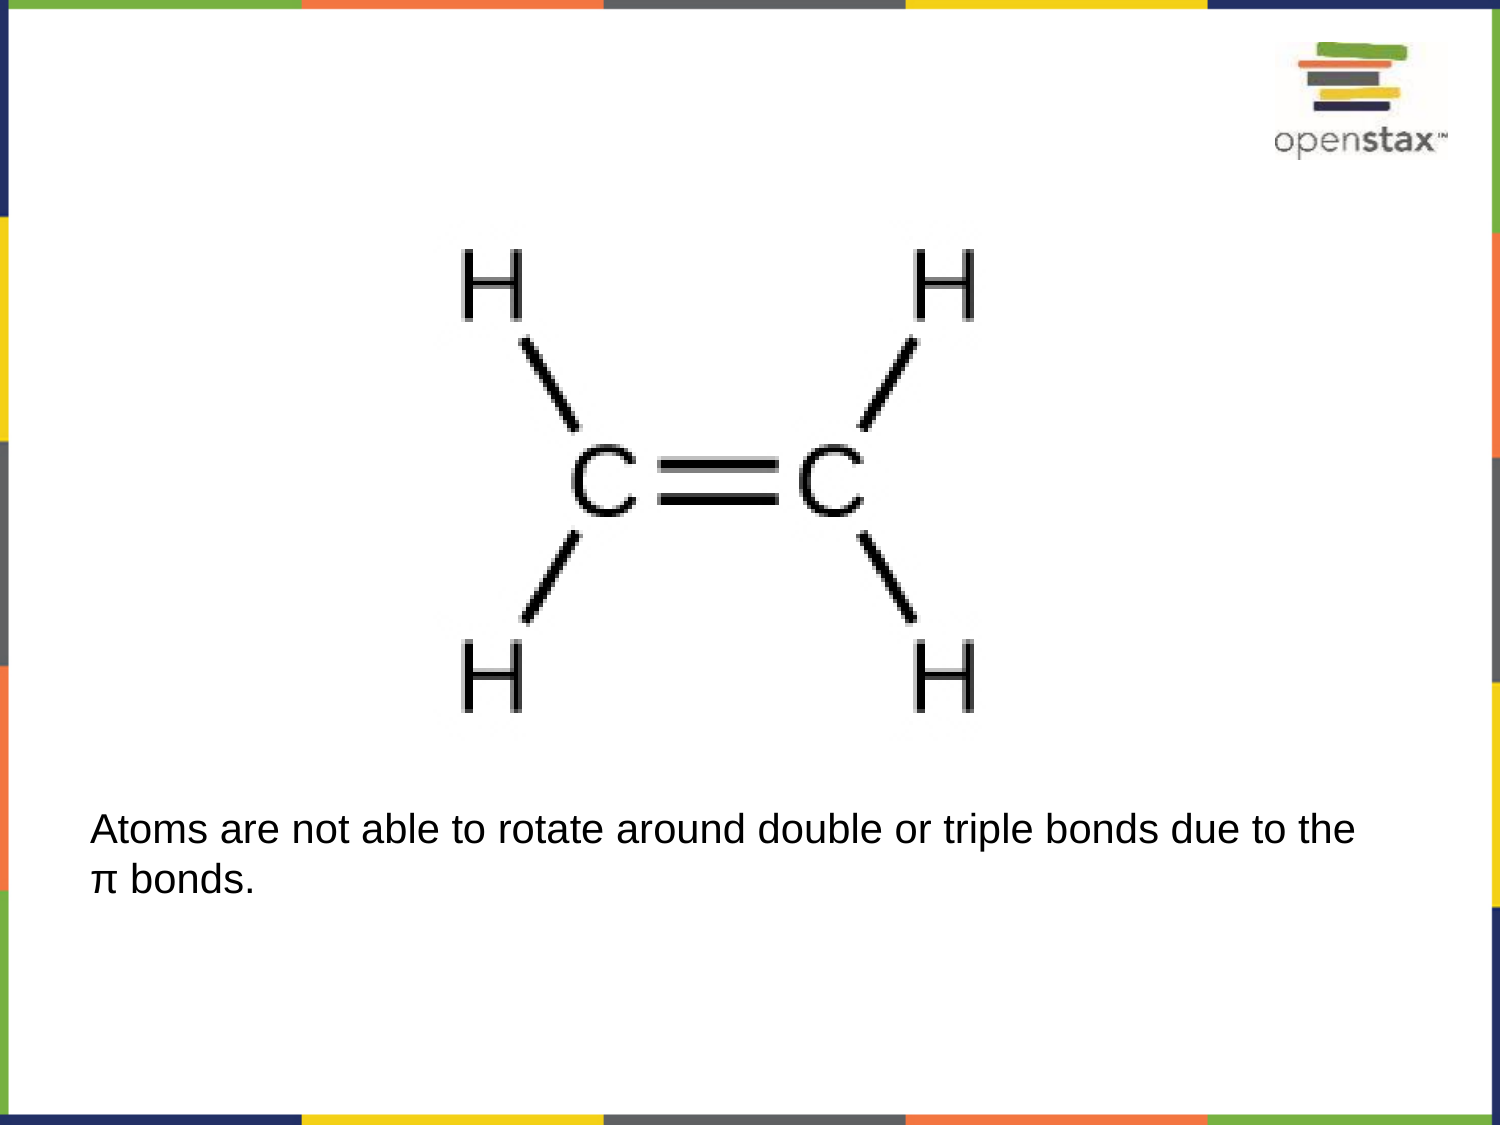

# Atoms are not able to rotate around double or triple bonds due to the π bonds.